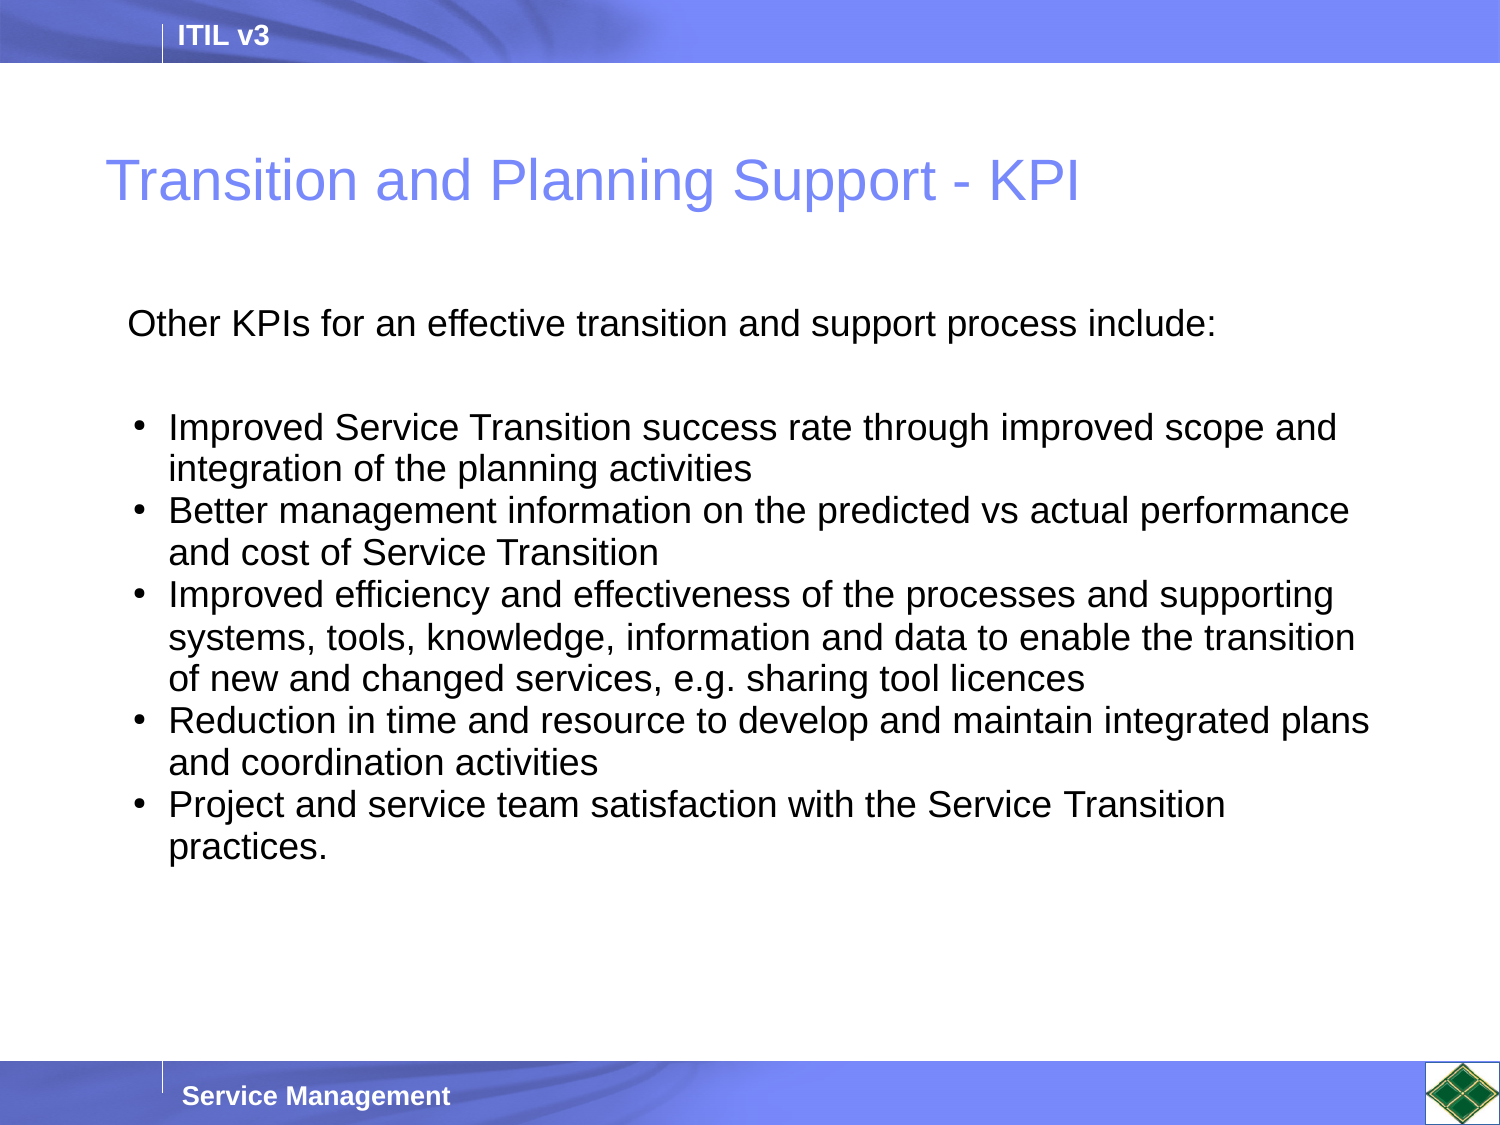

Transition and Planning Support - KPI
Other KPIs for an effective transition and support process include:
Improved Service Transition success rate through improved scope and integration of the planning activities
Better management information on the predicted vs actual performance and cost of Service Transition
Improved efficiency and effectiveness of the processes and supporting systems, tools, knowledge, information and data to enable the transition of new and changed services, e.g. sharing tool licences
Reduction in time and resource to develop and maintain integrated plans and coordination activities
Project and service team satisfaction with the Service Transition practices.